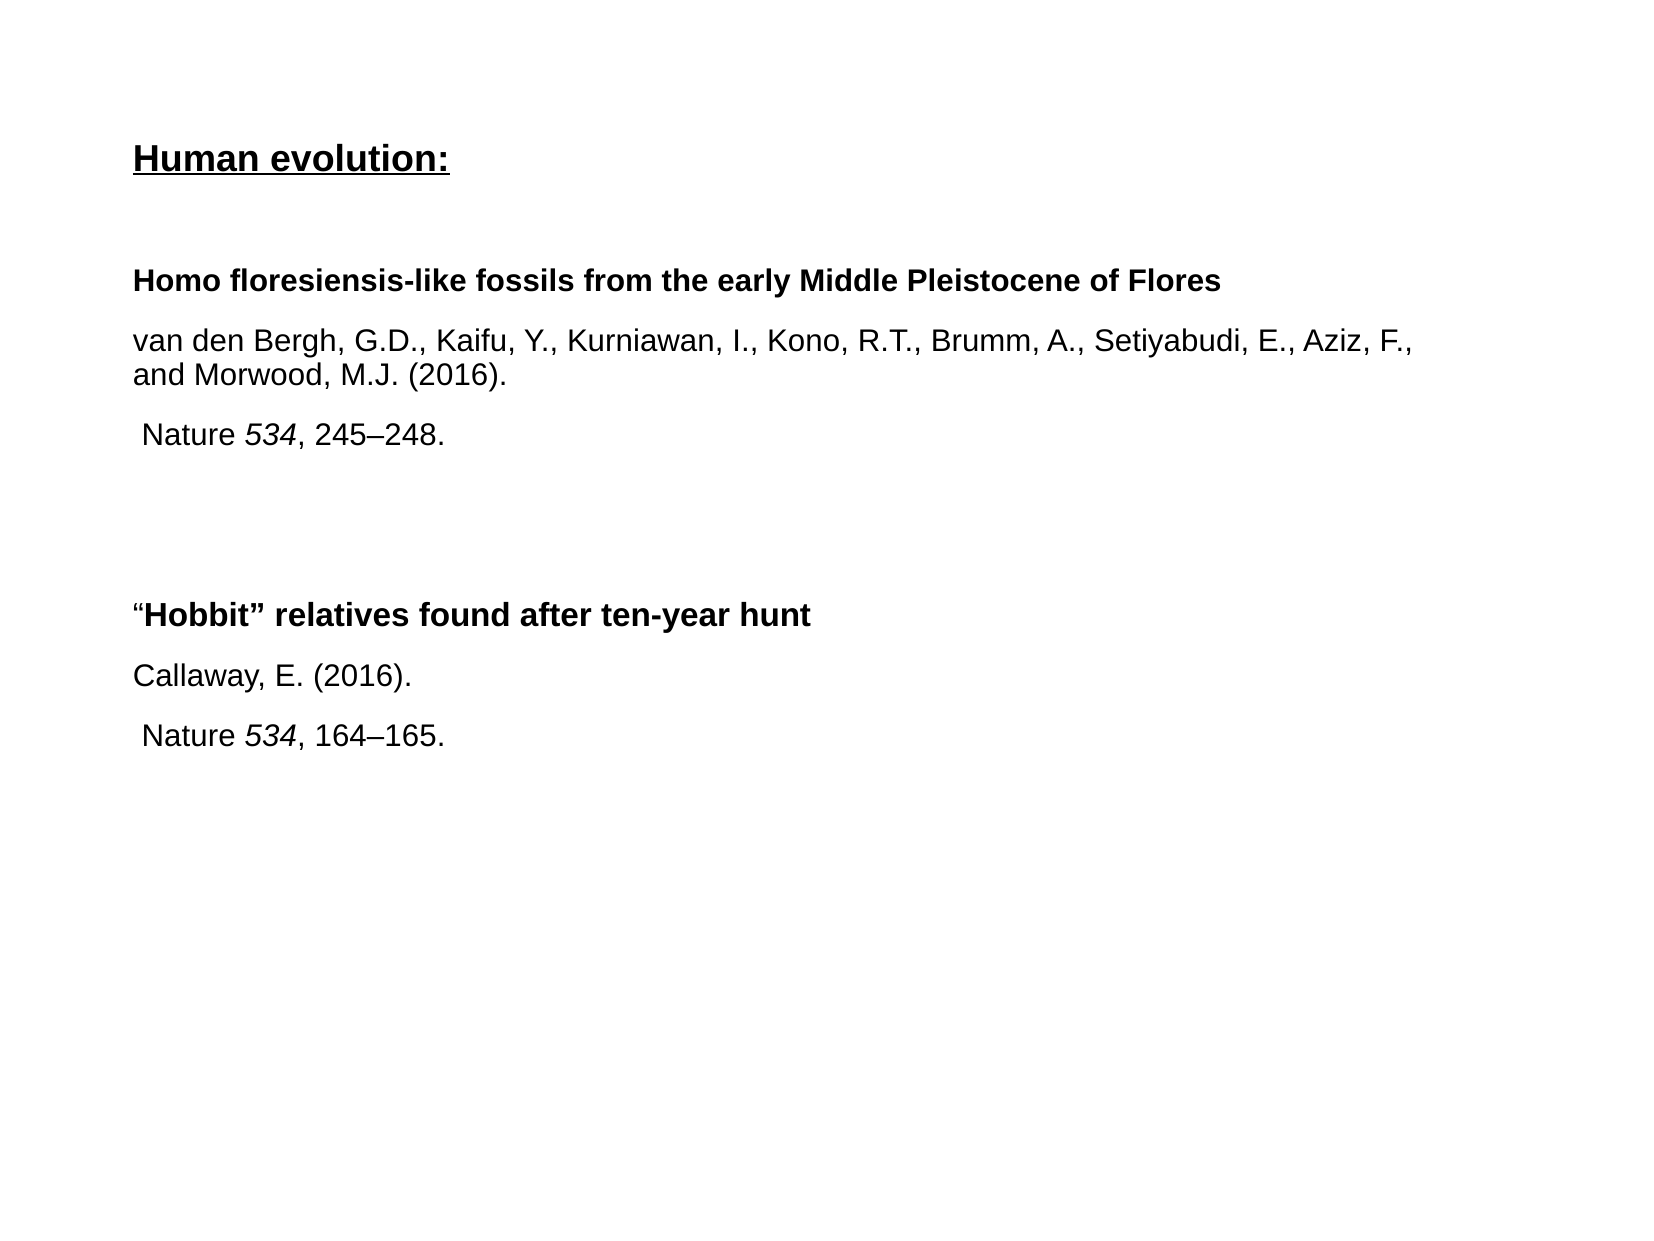

Human evolution:
Homo floresiensis-like fossils from the early Middle Pleistocene of Flores
van den Bergh, G.D., Kaifu, Y., Kurniawan, I., Kono, R.T., Brumm, A., Setiyabudi, E., Aziz, F., and Morwood, M.J. (2016).
 Nature 534, 245–248.
“Hobbit” relatives found after ten-year hunt
Callaway, E. (2016).
 Nature 534, 164–165.